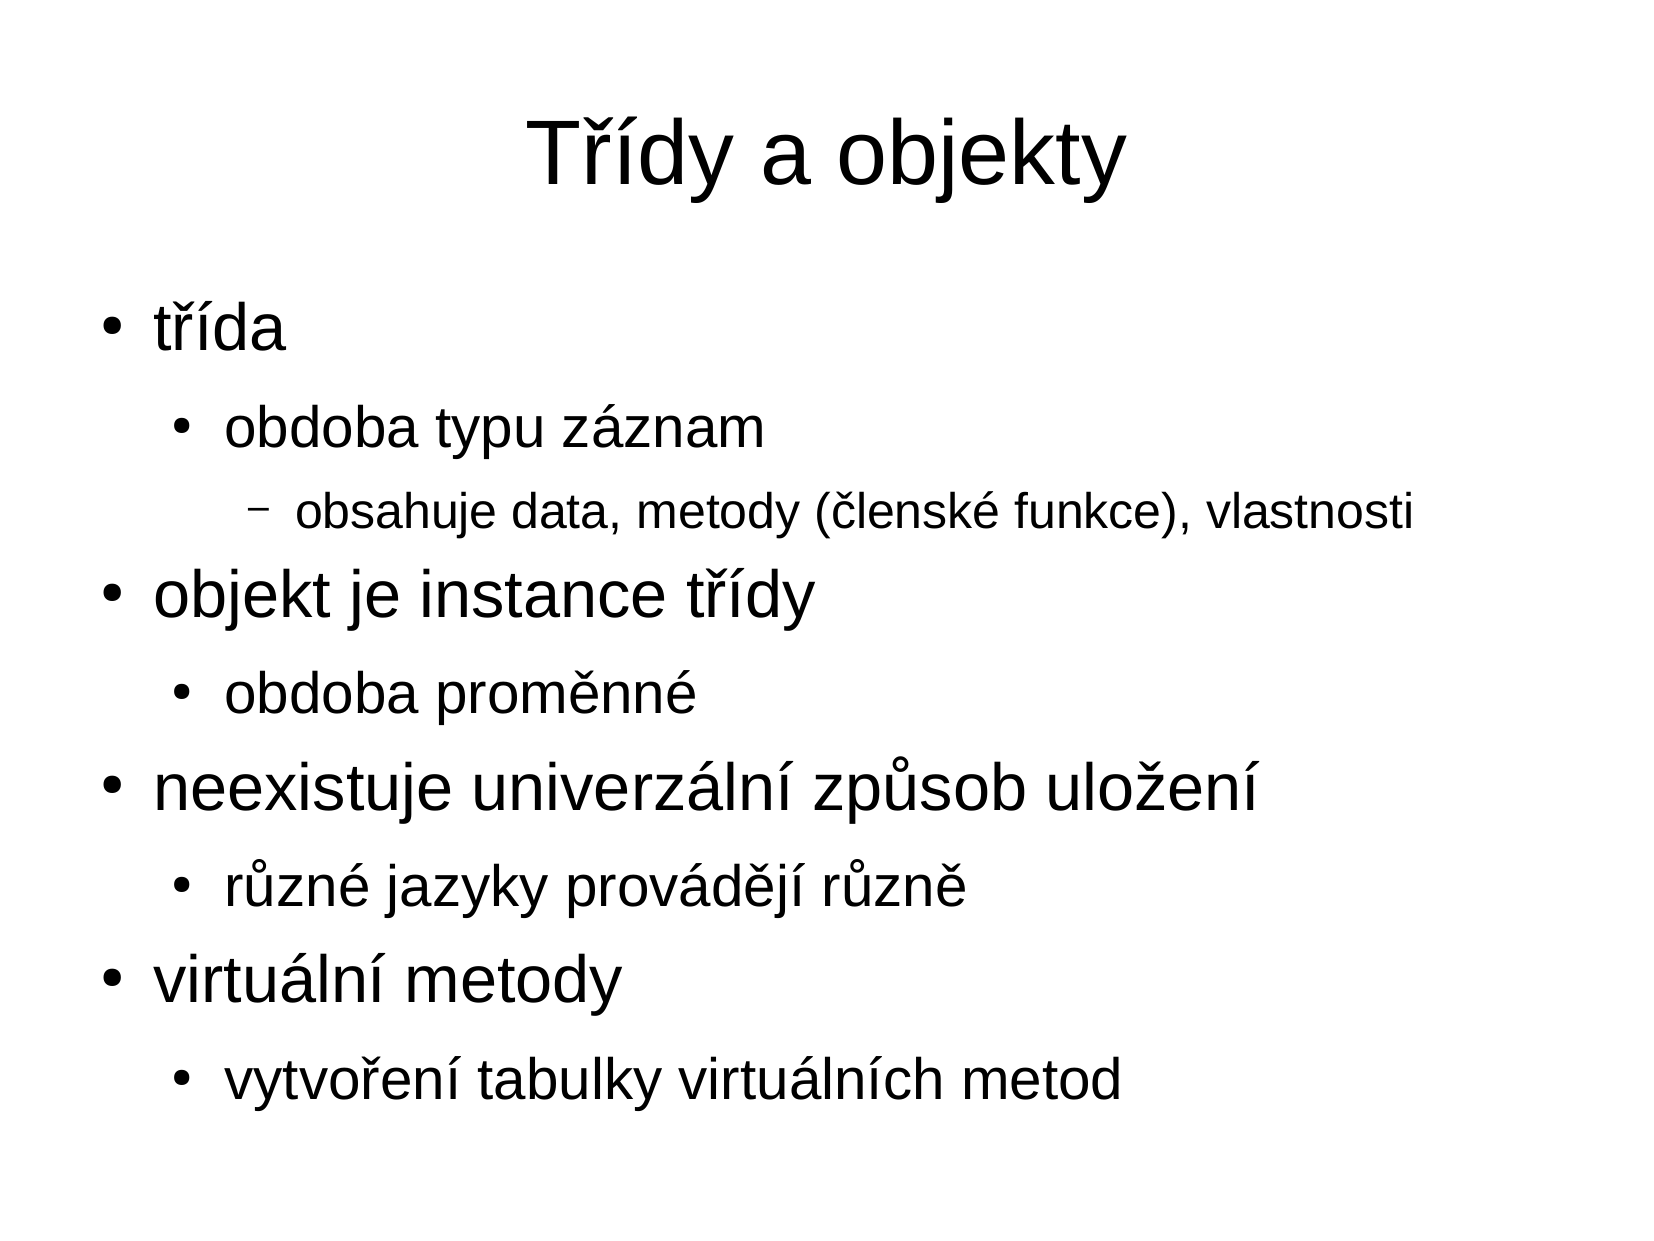

# Třídy a objekty
třída
obdoba typu záznam
obsahuje data, metody (členské funkce), vlastnosti
objekt je instance třídy
obdoba proměnné
neexistuje univerzální způsob uložení
různé jazyky provádějí různě
virtuální metody
vytvoření tabulky virtuálních metod